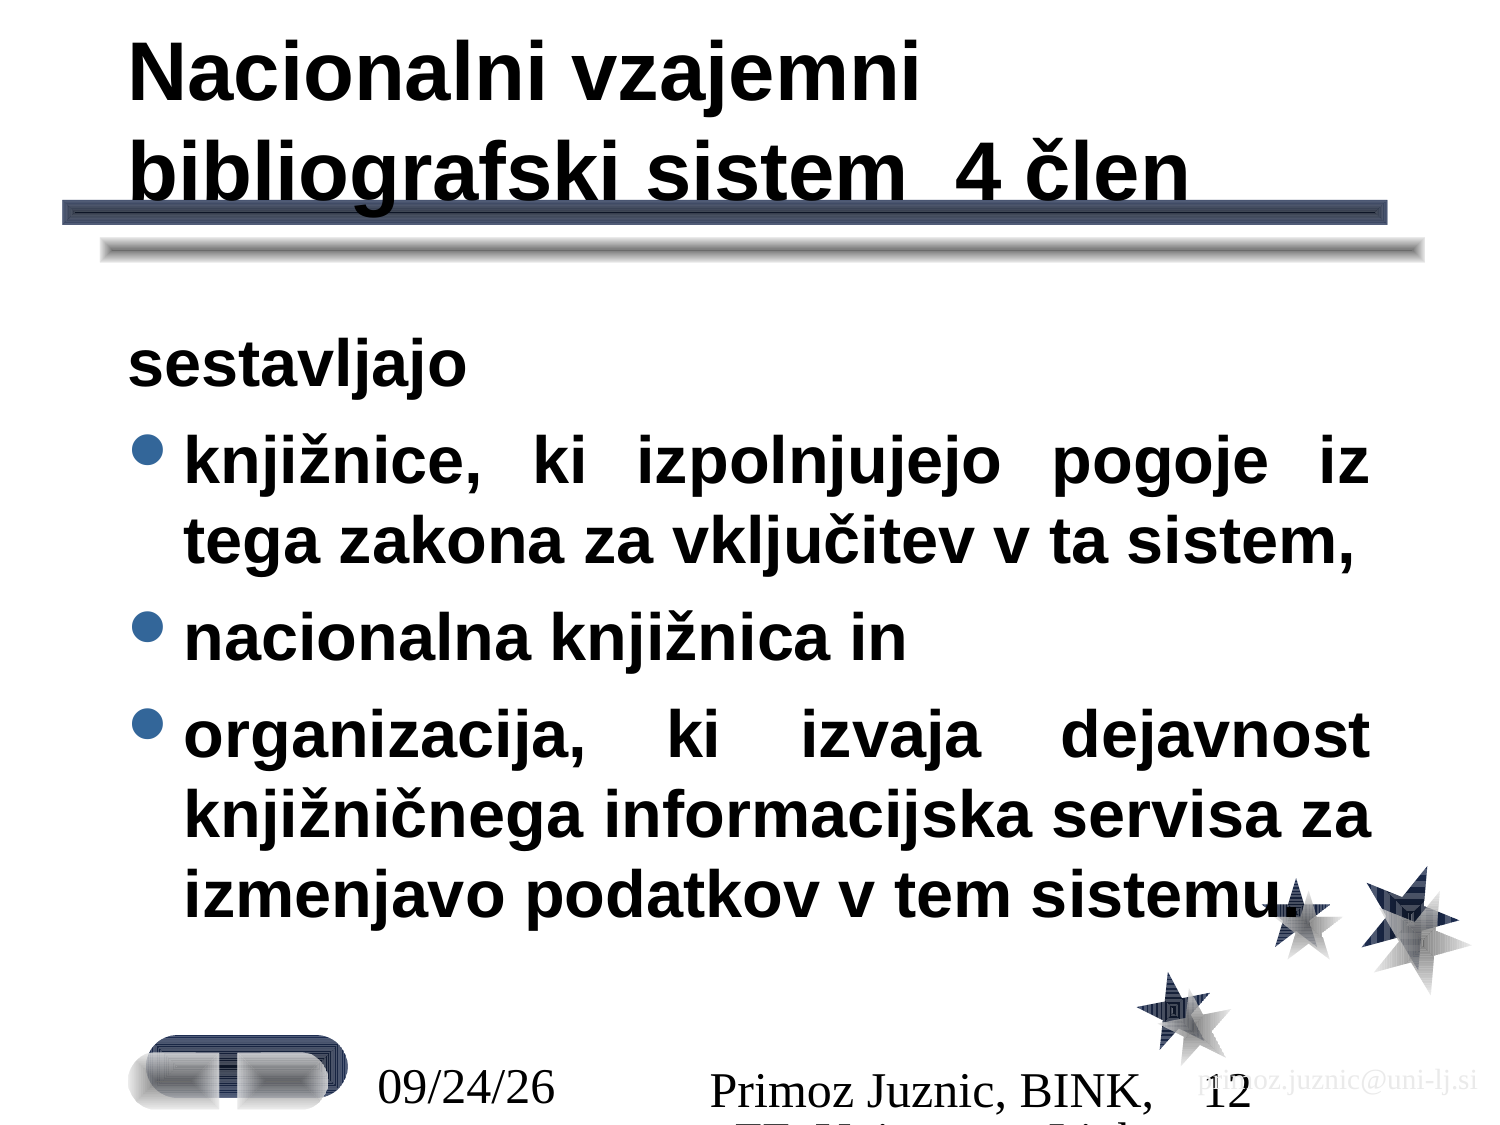

# Nacionalni vzajemni bibliografski sistem 4 člen
sestavljajo
knjižnice, ki izpolnjujejo pogoje iz tega zakona za vključitev v ta sistem,
nacionalna knjižnica in
organizacija, ki izvaja dejavnost knjižničnega informacijska servisa za izmenjavo podatkov v tem sistemu.
Primoz Juznic, BINK, FF, Univerza v Ljubljani
12